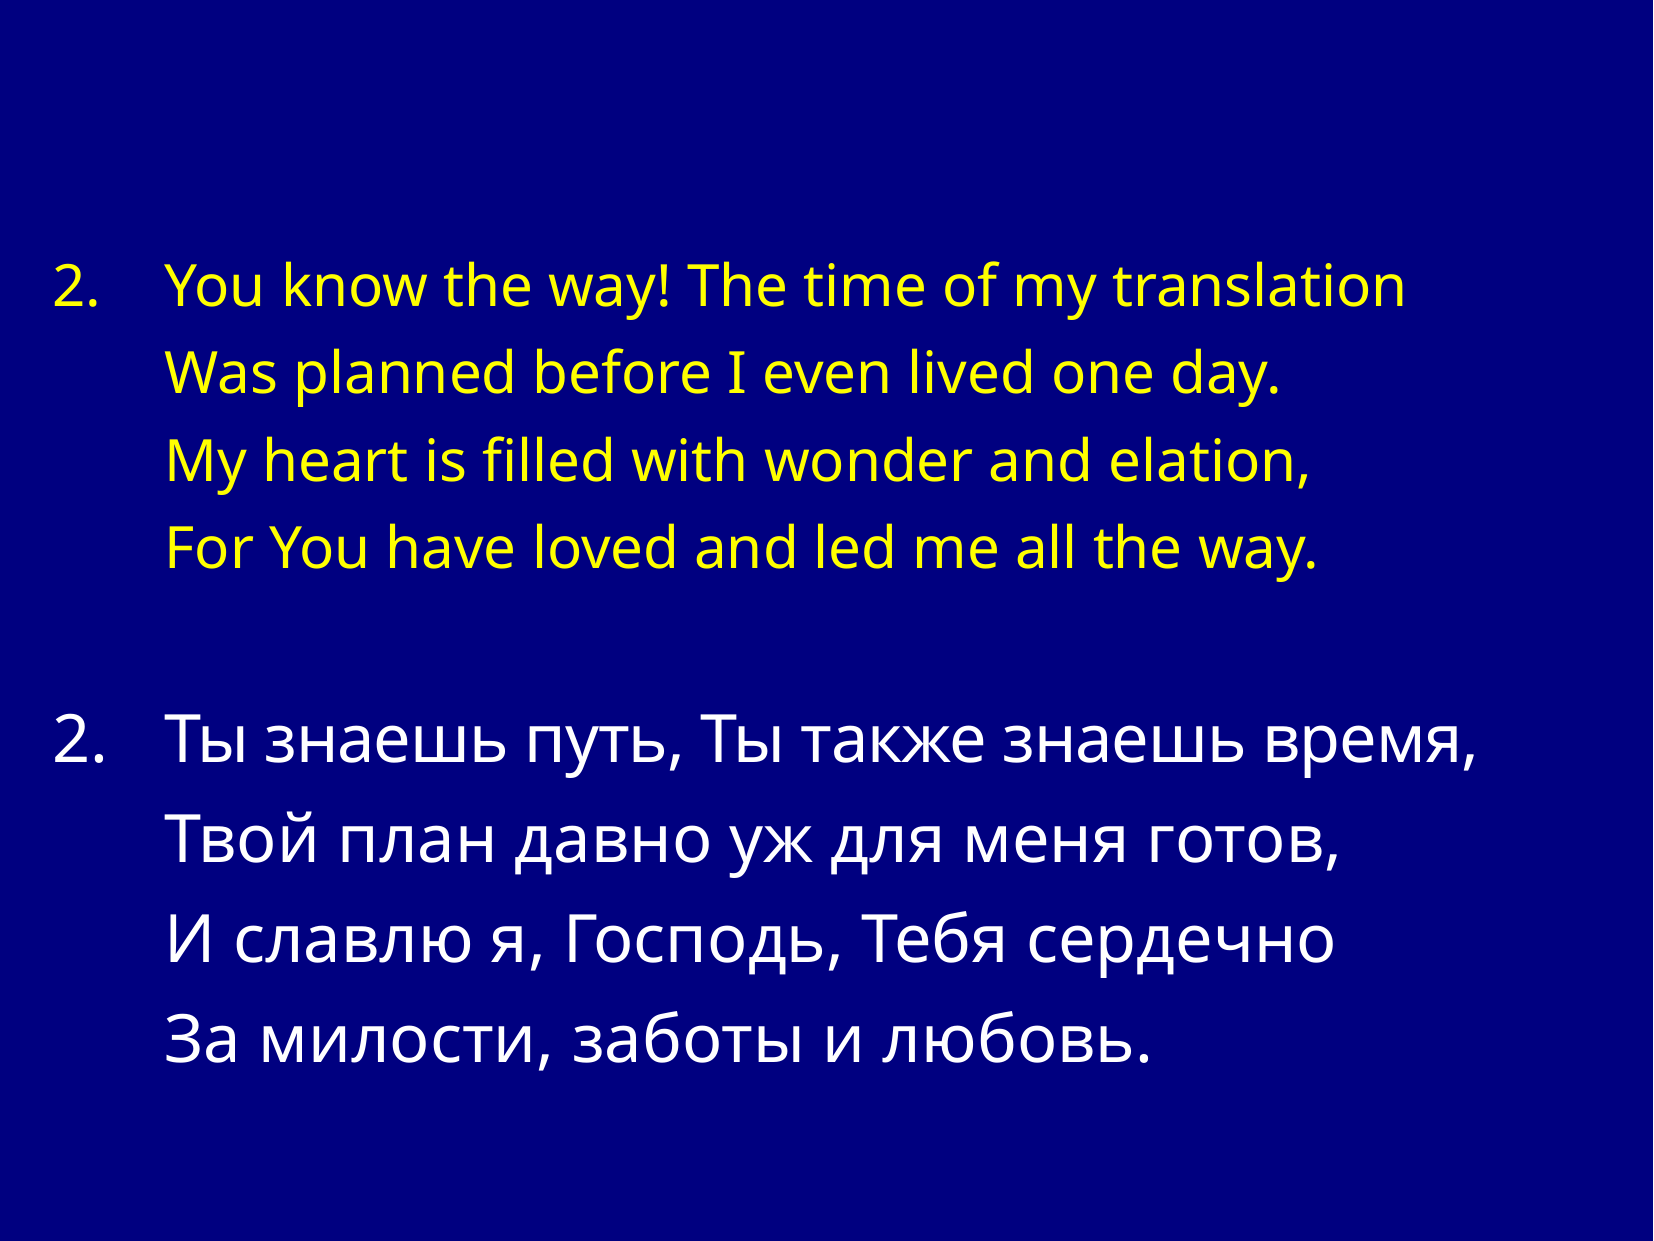

2.	You know the way! The time of my translation
	Was planned before I even lived one day.
	My heart is filled with wonder and elation,
	For You have loved and led me all the way.
2.	Ты знаешь путь, Ты также знаешь время,
	Твой план давно уж для меня готов,
	И славлю я, Господь, Тебя сердечно
	За милости, заботы и любовь.